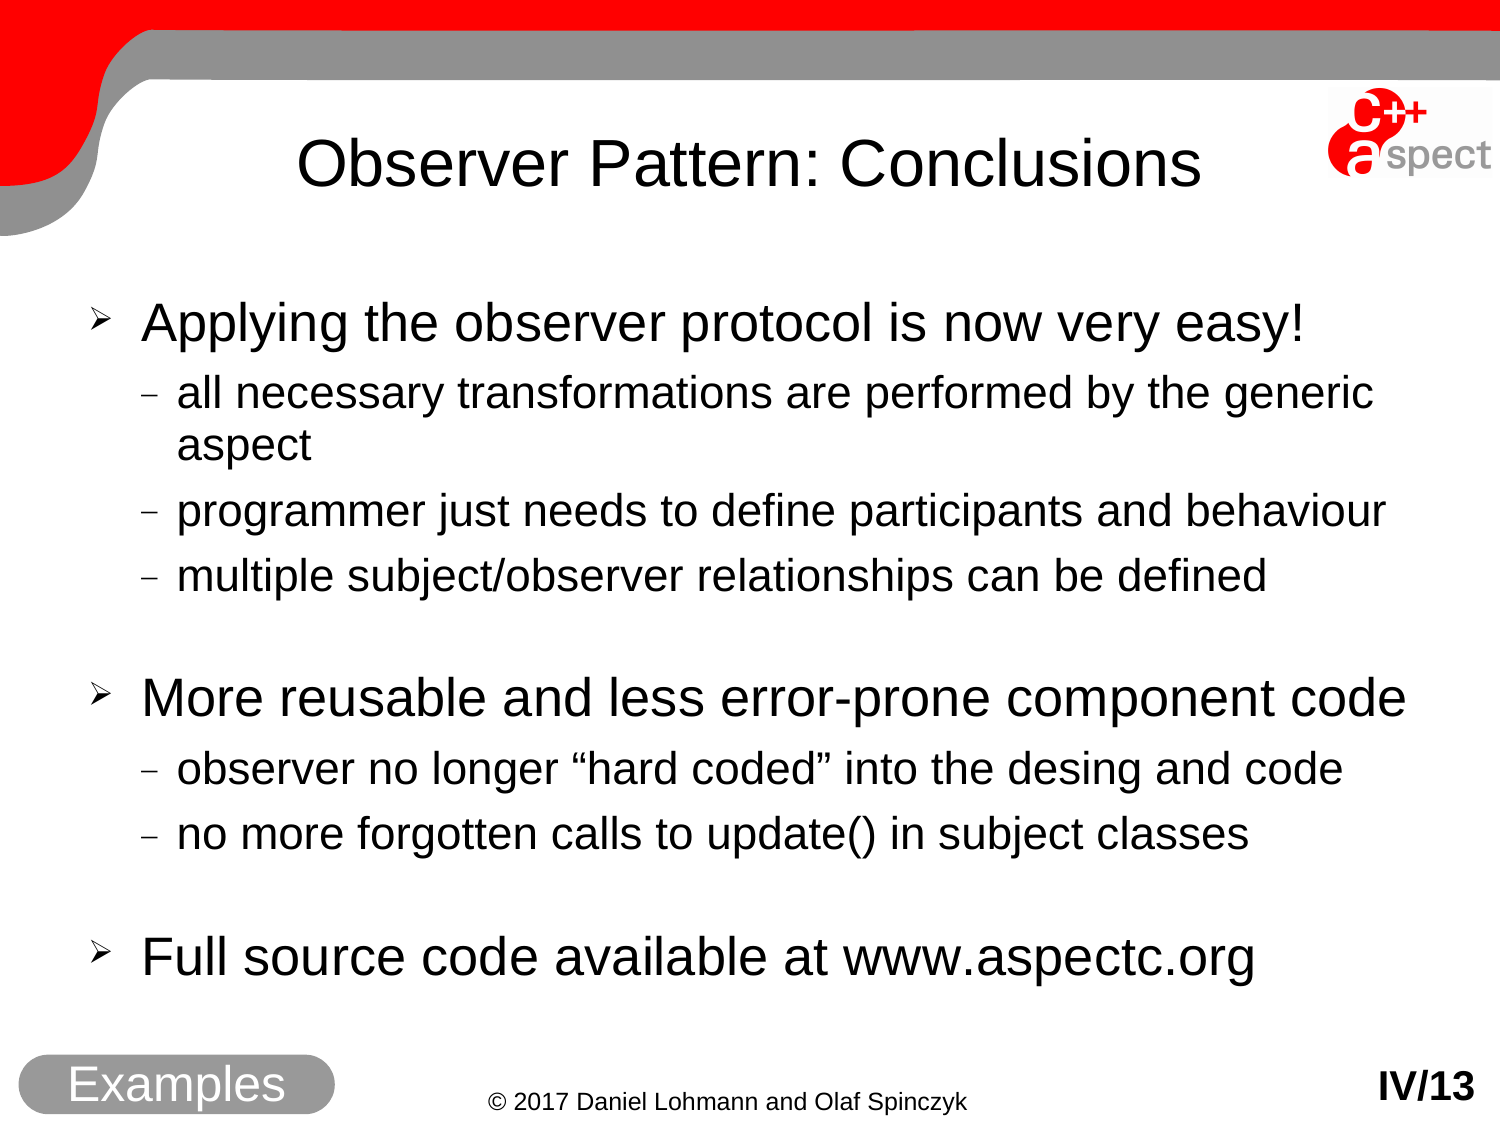

# Observer Pattern: Conclusions
Applying the observer protocol is now very easy!
all necessary transformations are performed by the generic aspect
programmer just needs to define participants and behaviour
multiple subject/observer relationships can be defined
More reusable and less error-prone component code
observer no longer “hard coded” into the desing and code
no more forgotten calls to update() in subject classes
Full source code available at www.aspectc.org